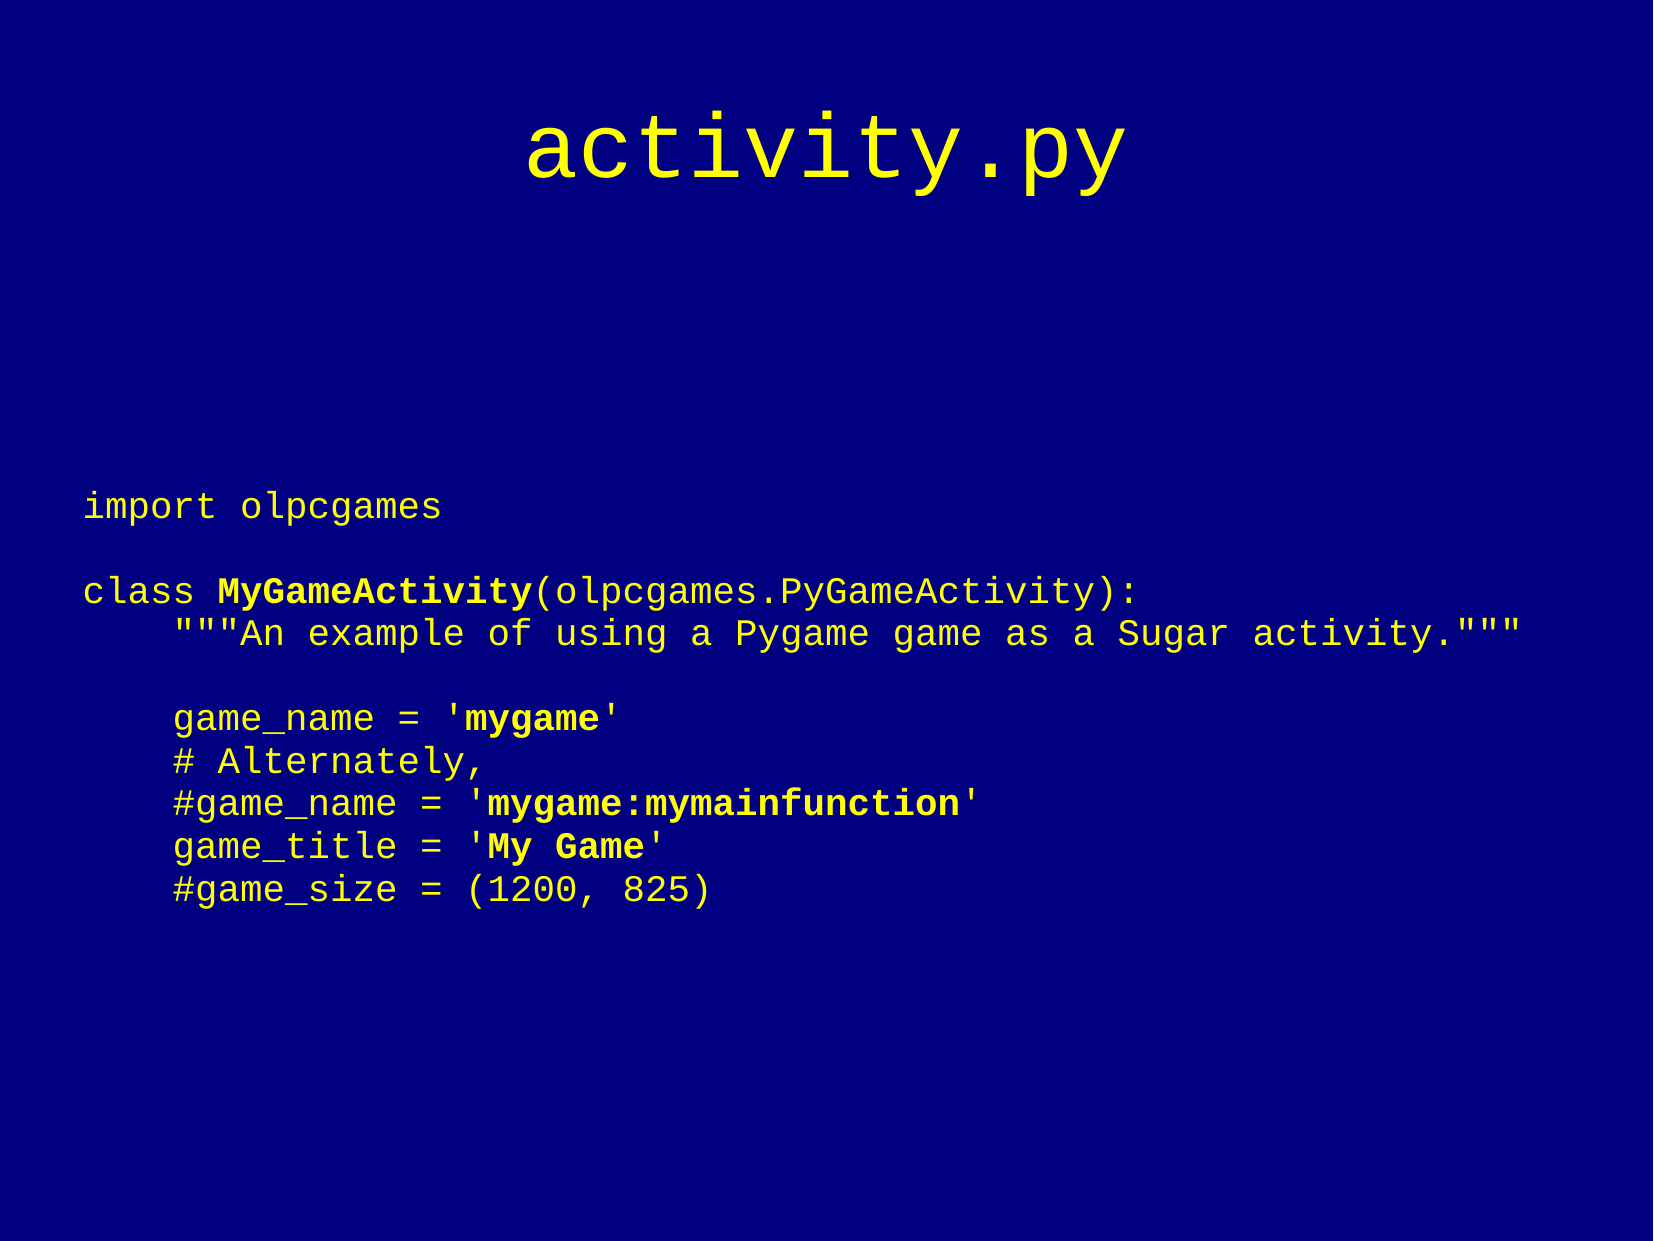

# activity.py
import olpcgames
class MyGameActivity(olpcgames.PyGameActivity):
 """An example of using a Pygame game as a Sugar activity."""
 game_name = 'mygame'
 # Alternately,
 #game_name = 'mygame:mymainfunction'
 game_title = 'My Game'
 #game_size = (1200, 825)